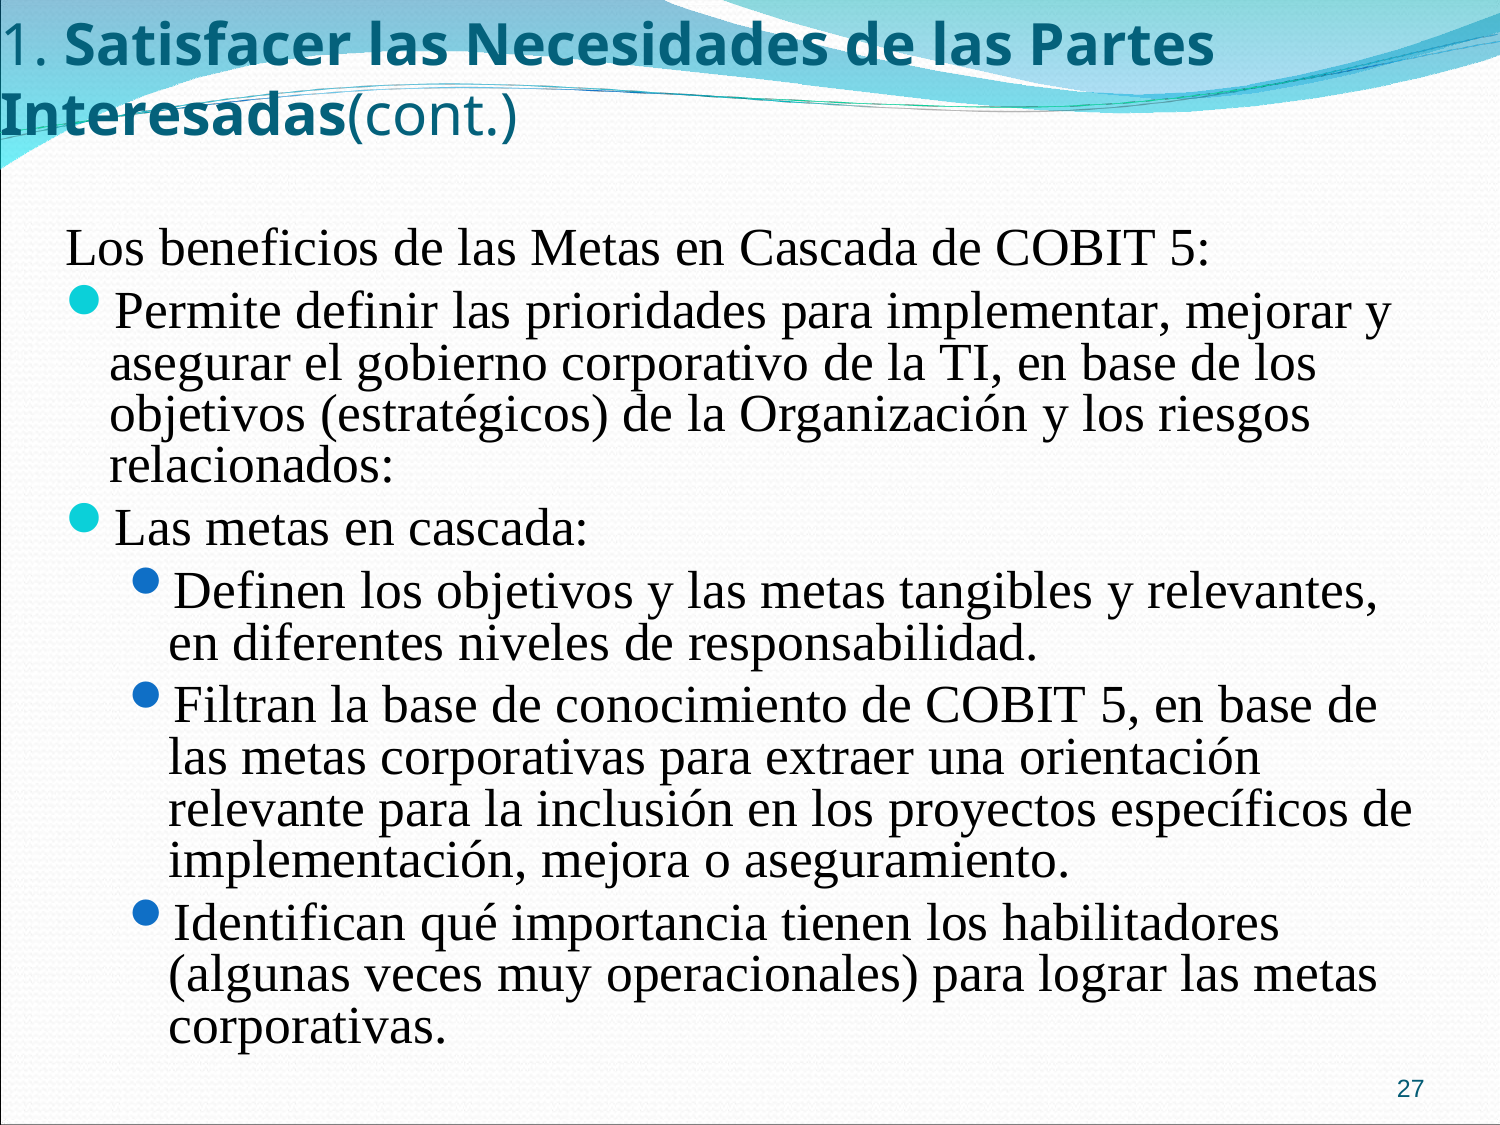

# 1. Satisfacer las Necesidades de las Partes Interesadas(cont.)
Los beneficios de las Metas en Cascada de COBIT 5:
Permite definir las prioridades para implementar, mejorar y asegurar el gobierno corporativo de la TI, en base de los objetivos (estratégicos) de la Organización y los riesgos relacionados:
Las metas en cascada:
Definen los objetivos y las metas tangibles y relevantes, en diferentes niveles de responsabilidad.
Filtran la base de conocimiento de COBIT 5, en base de las metas corporativas para extraer una orientación relevante para la inclusión en los proyectos específicos de implementación, mejora o aseguramiento.
Identifican qué importancia tienen los habilitadores (algunas veces muy operacionales) para lograr las metas corporativas.